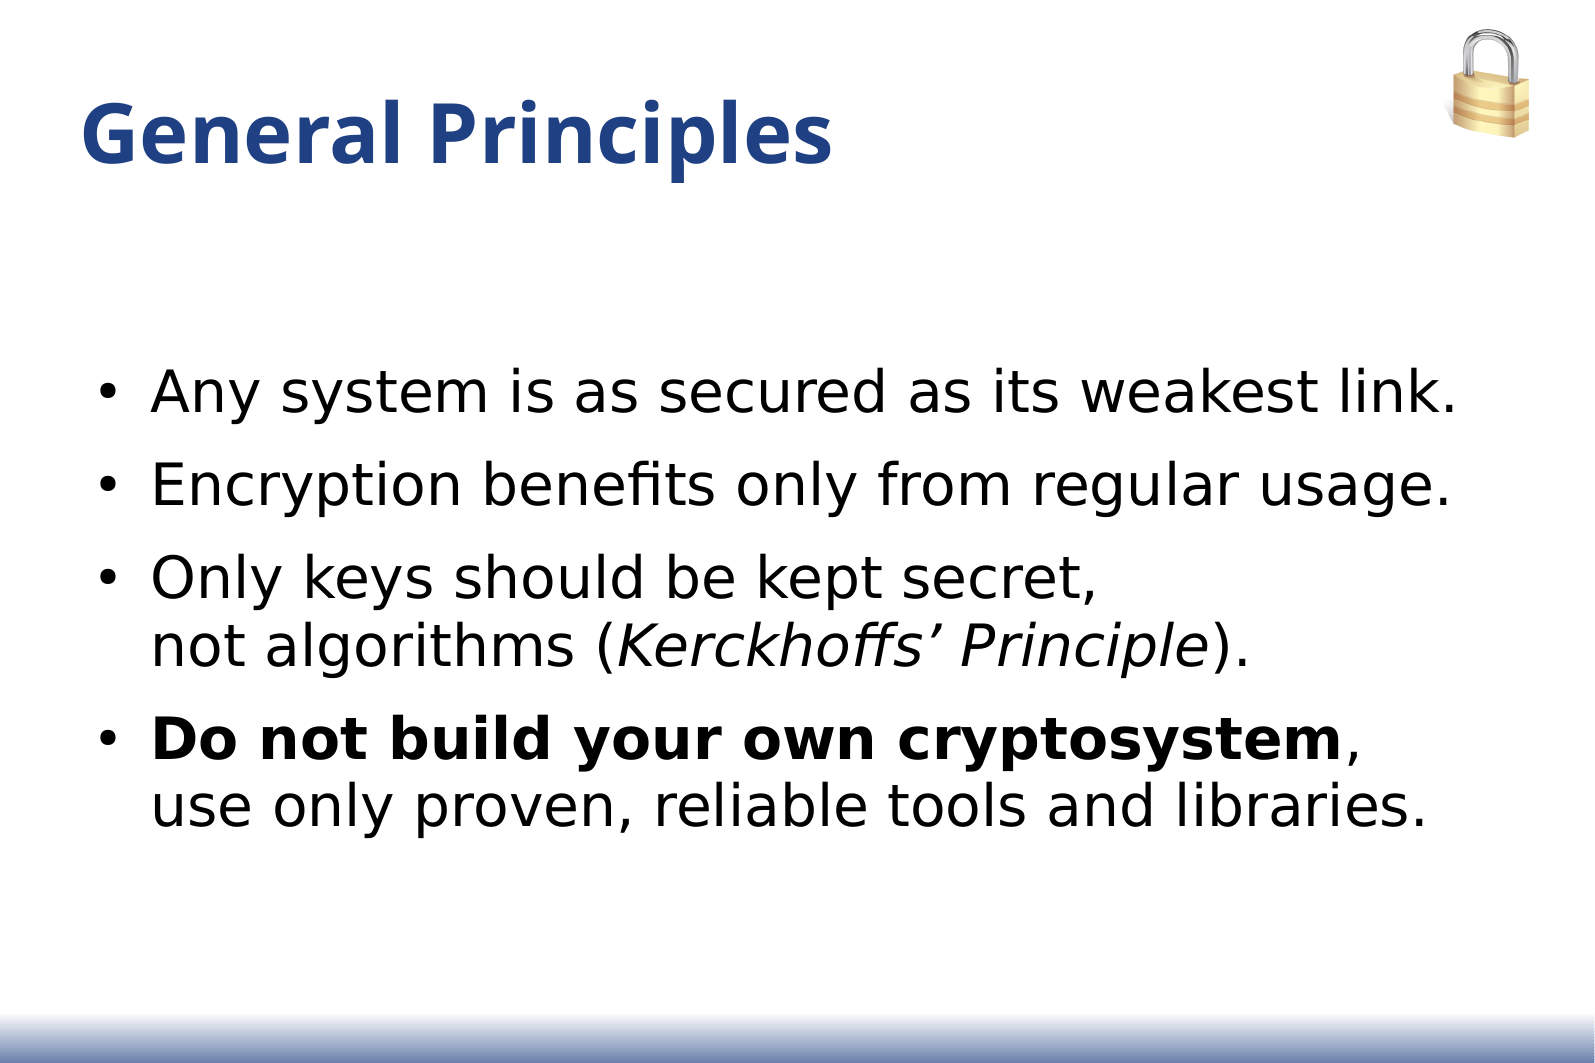

# General Principles
Any system is as secured as its weakest link.
Encryption benefits only from regular usage.
Only keys should be kept secret,
not algorithms (Kerckhoffs’ Principle).
Do not build your own cryptosystem,
use only proven, reliable tools and libraries.